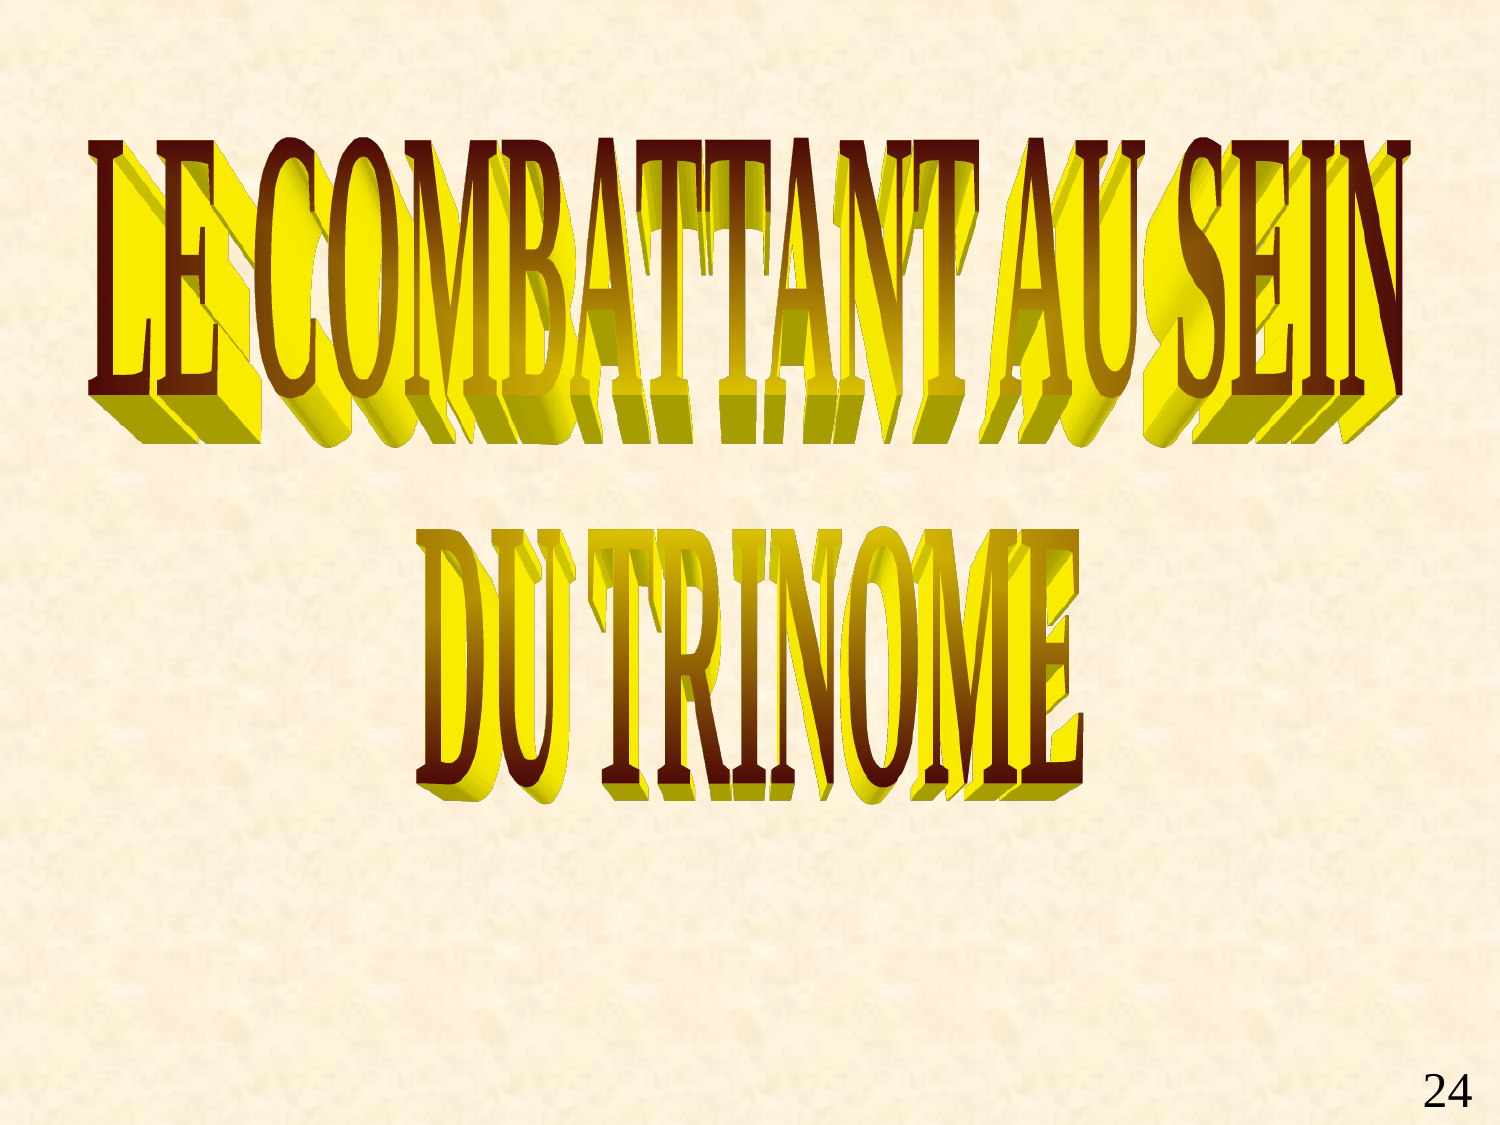

LE COMBATTANT AU SEIN
DU TRINOME
24